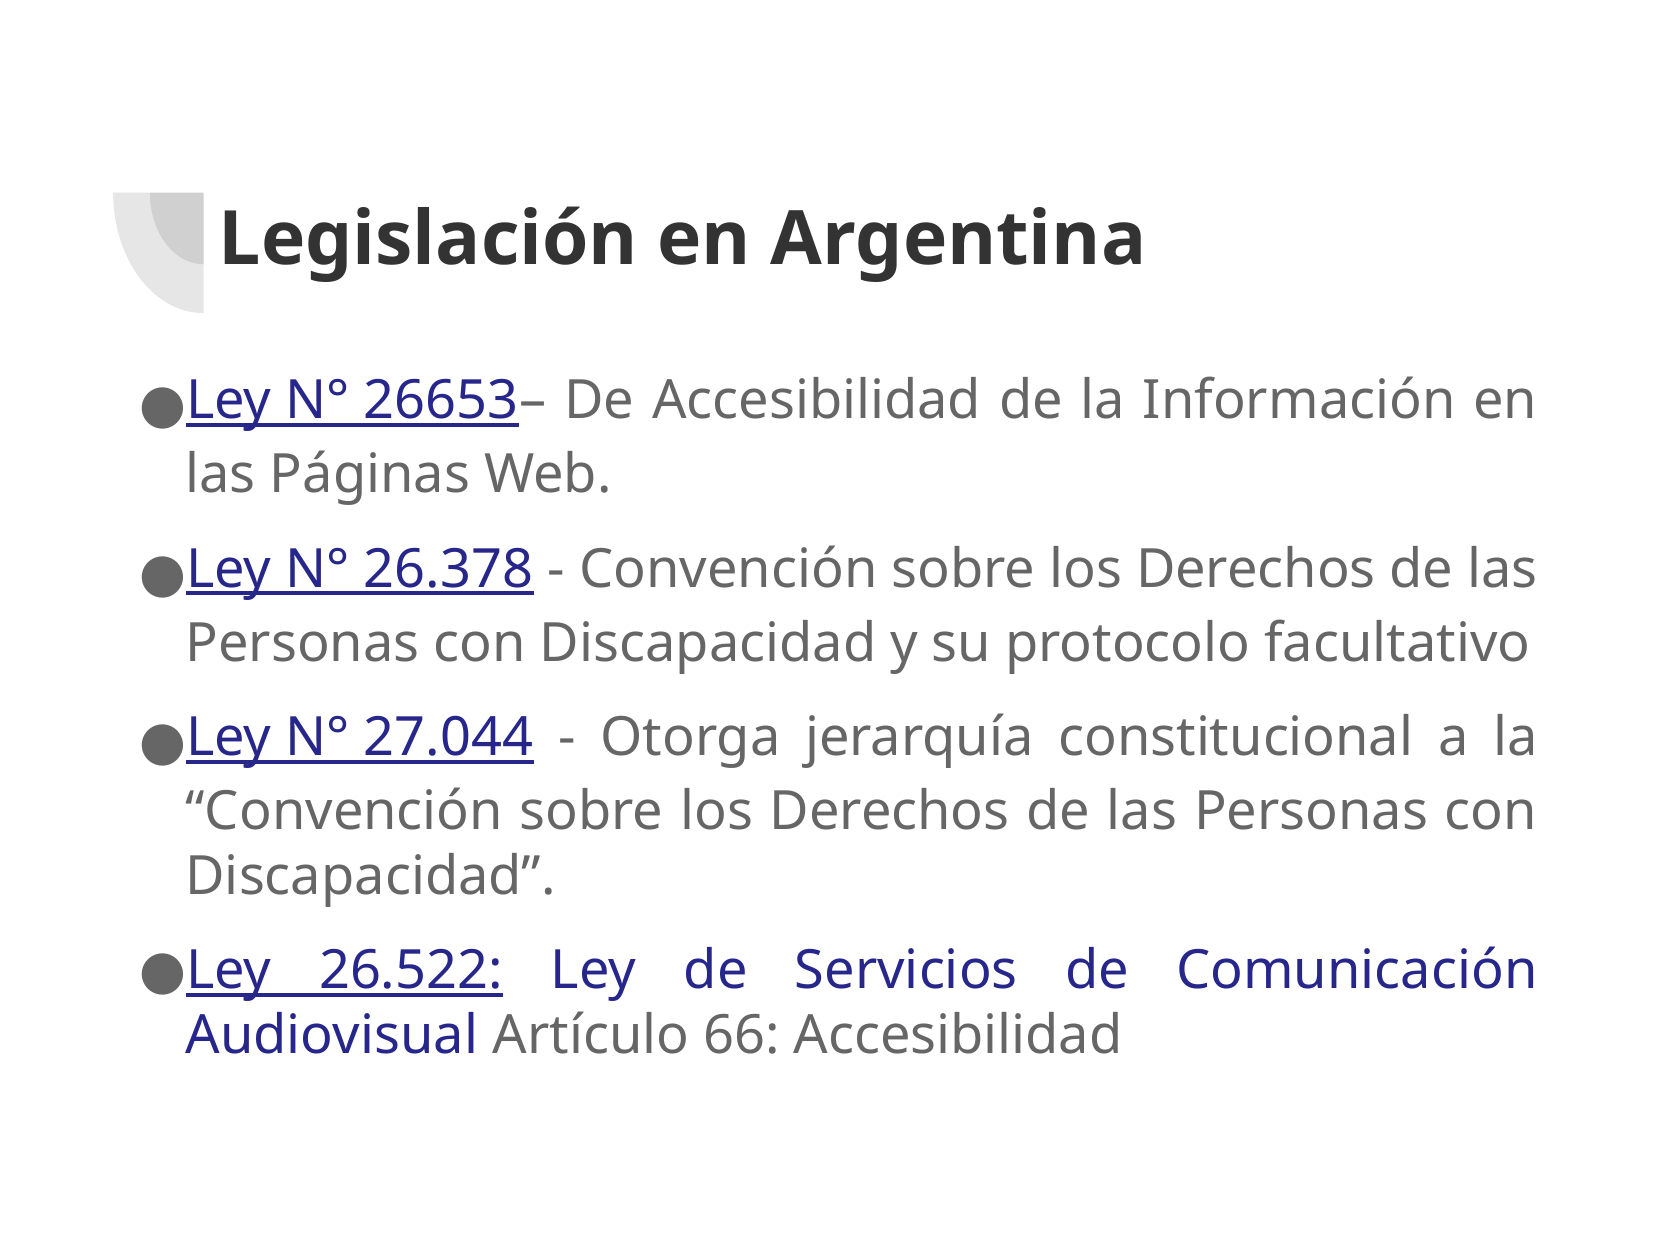

Legislación en Argentina
Ley N° 26653– De Accesibilidad de la Información en las Páginas Web.
Ley N° 26.378 - Convención sobre los Derechos de las Personas con Discapacidad y su protocolo facultativo
Ley N° 27.044 - Otorga jerarquía constitucional a la “Convención sobre los Derechos de las Personas con Discapacidad”.
Ley 26.522: Ley de Servicios de Comunicación Audiovisual Artículo 66: Accesibilidad